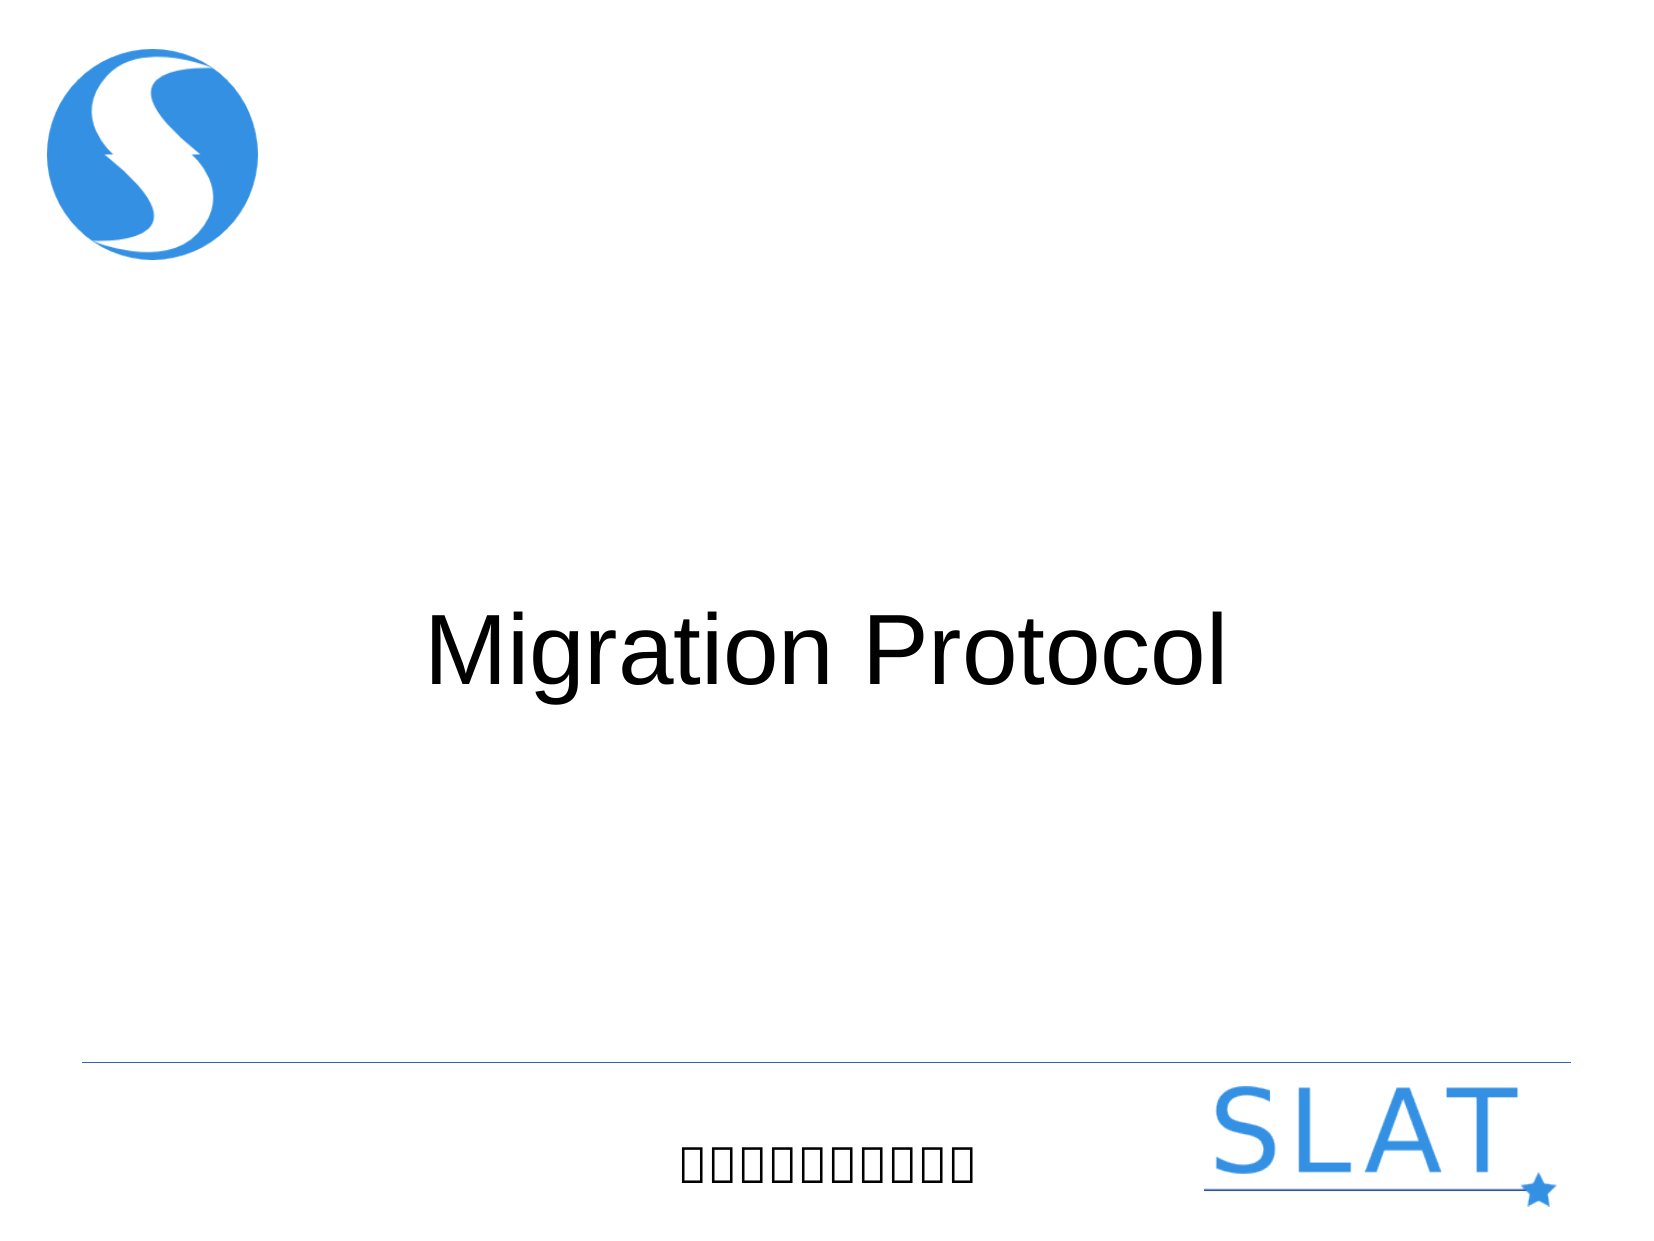

#
Migration Protocol
LibreOffice Brno 2016 Conference Presentation